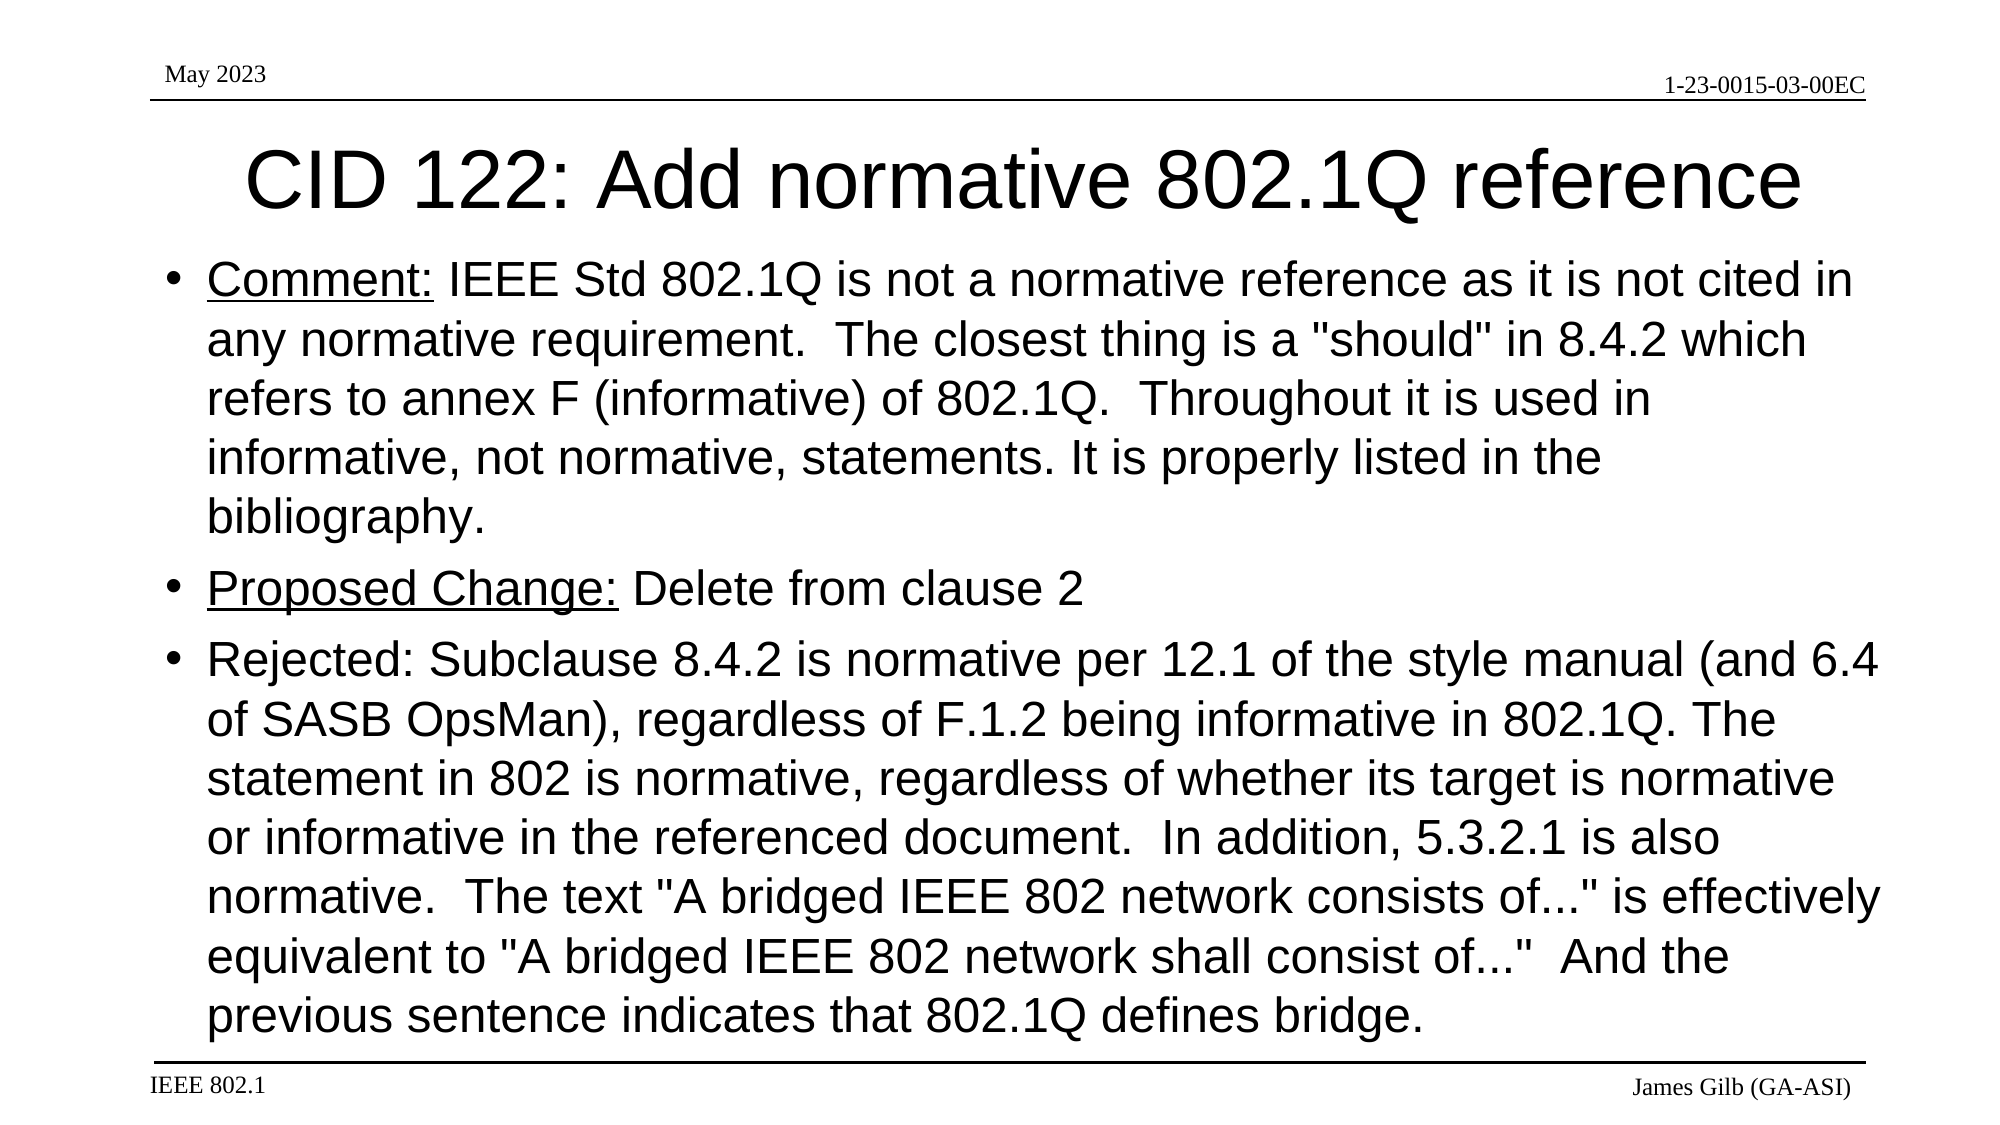

# CID 122: Add normative 802.1Q reference
Comment: IEEE Std 802.1Q is not a normative reference as it is not cited in any normative requirement. The closest thing is a "should" in 8.4.2 which refers to annex F (informative) of 802.1Q. Throughout it is used in informative, not normative, statements. It is properly listed in the bibliography.
Proposed Change: Delete from clause 2
Rejected: Subclause 8.4.2 is normative per 12.1 of the style manual (and 6.4 of SASB OpsMan), regardless of F.1.2 being informative in 802.1Q. The statement in 802 is normative, regardless of whether its target is normative or informative in the referenced document. In addition, 5.3.2.1 is also normative. The text "A bridged IEEE 802 network consists of..." is effectively equivalent to "A bridged IEEE 802 network shall consist of..." And the previous sentence indicates that 802.1Q defines bridge.